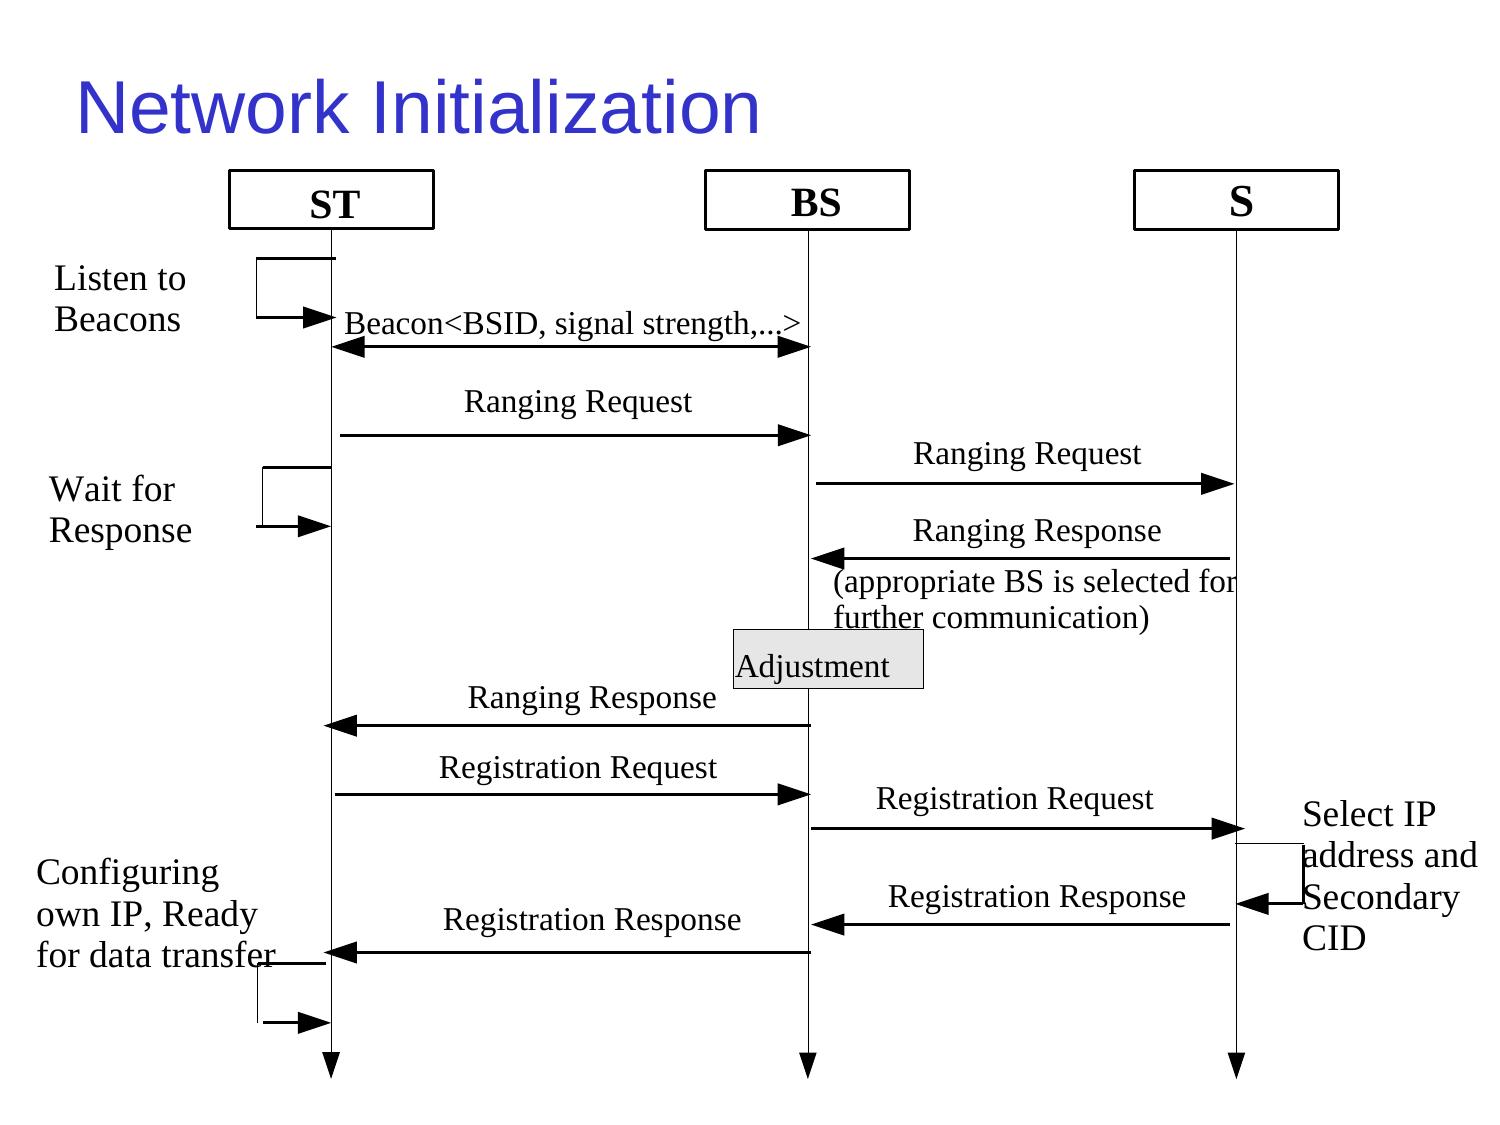

# Network Initialization
S
BS
ST
Listen to Beacons
Beacon<BSID, signal strength,...>
Ranging Request
Ranging Request
Wait for Response
Ranging Response
(appropriate BS is selected for further communication)
Adjustment
Ranging Response
Registration Request
Registration Request
Select IP address and Secondary CID
Configuring own IP, Ready for data transfer
Registration Response
Registration Response